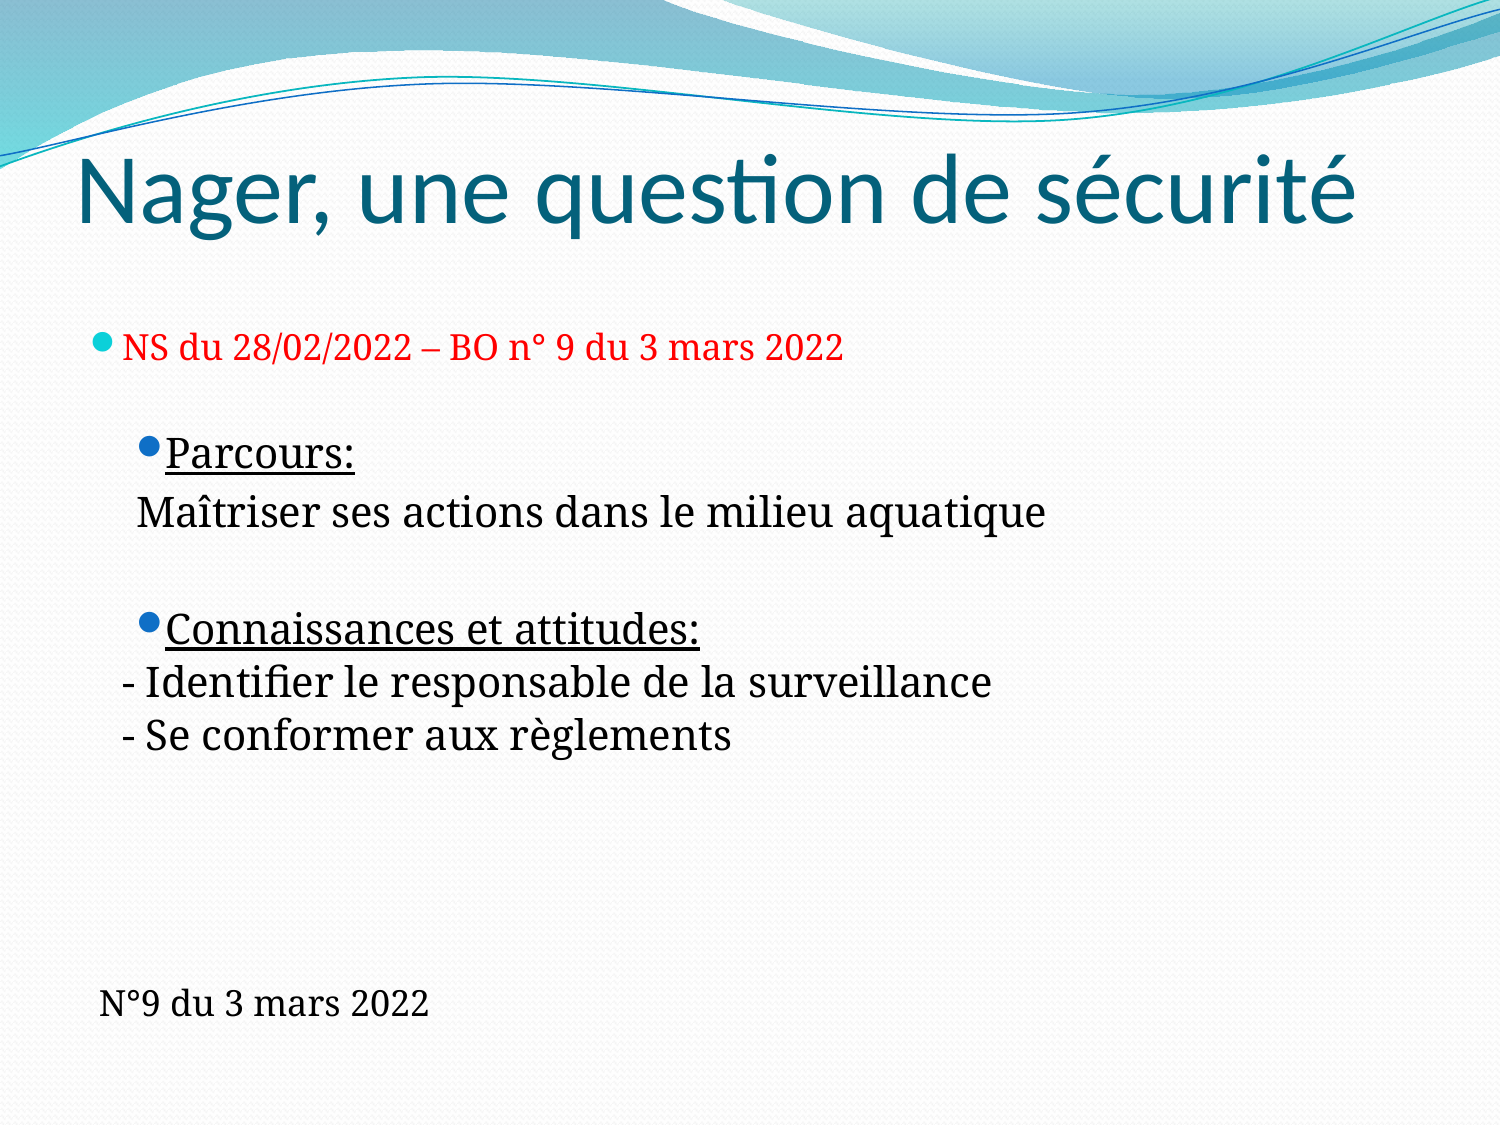

# Nager, une question de sécurité
NS du 28/02/2022 – BO n° 9 du 3 mars 2022
Parcours:
Maîtriser ses actions dans le milieu aquatique
Connaissances et attitudes:
	- Identifier le responsable de la surveillance
	- Se conformer aux règlements
 N°9 du 3 mars 2022